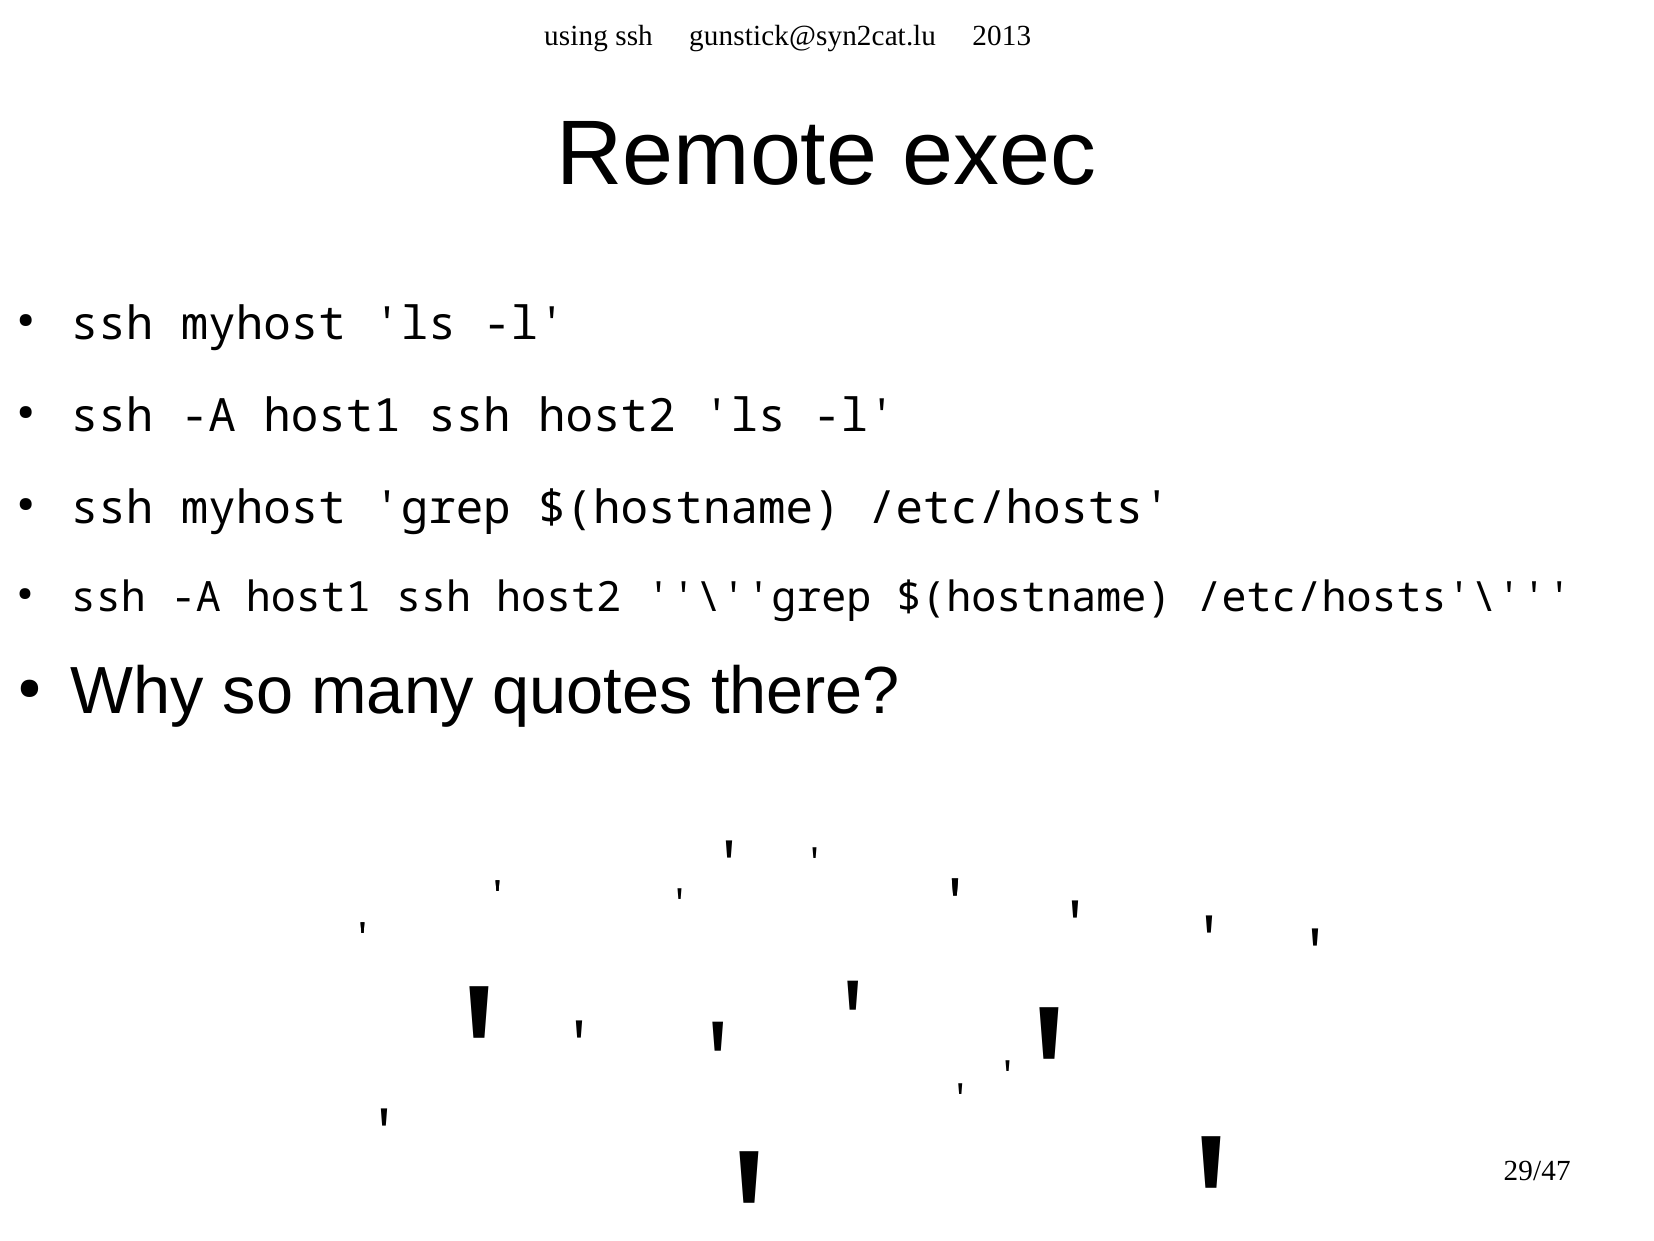

using ssh gunstick@syn2cat.lu 2013
# Remote exec
ssh myhost 'ls -l'
ssh -A host1 ssh host2 'ls -l'
ssh myhost 'grep $(hostname) /etc/hosts'
ssh -A host1 ssh host2 ''\''grep $(hostname) /etc/hosts'\'''
Why so many quotes there?
'
'
'
'
'
'
'
'
'
'
'
'
'
'
'
'
'
'
'
'
'
'
29